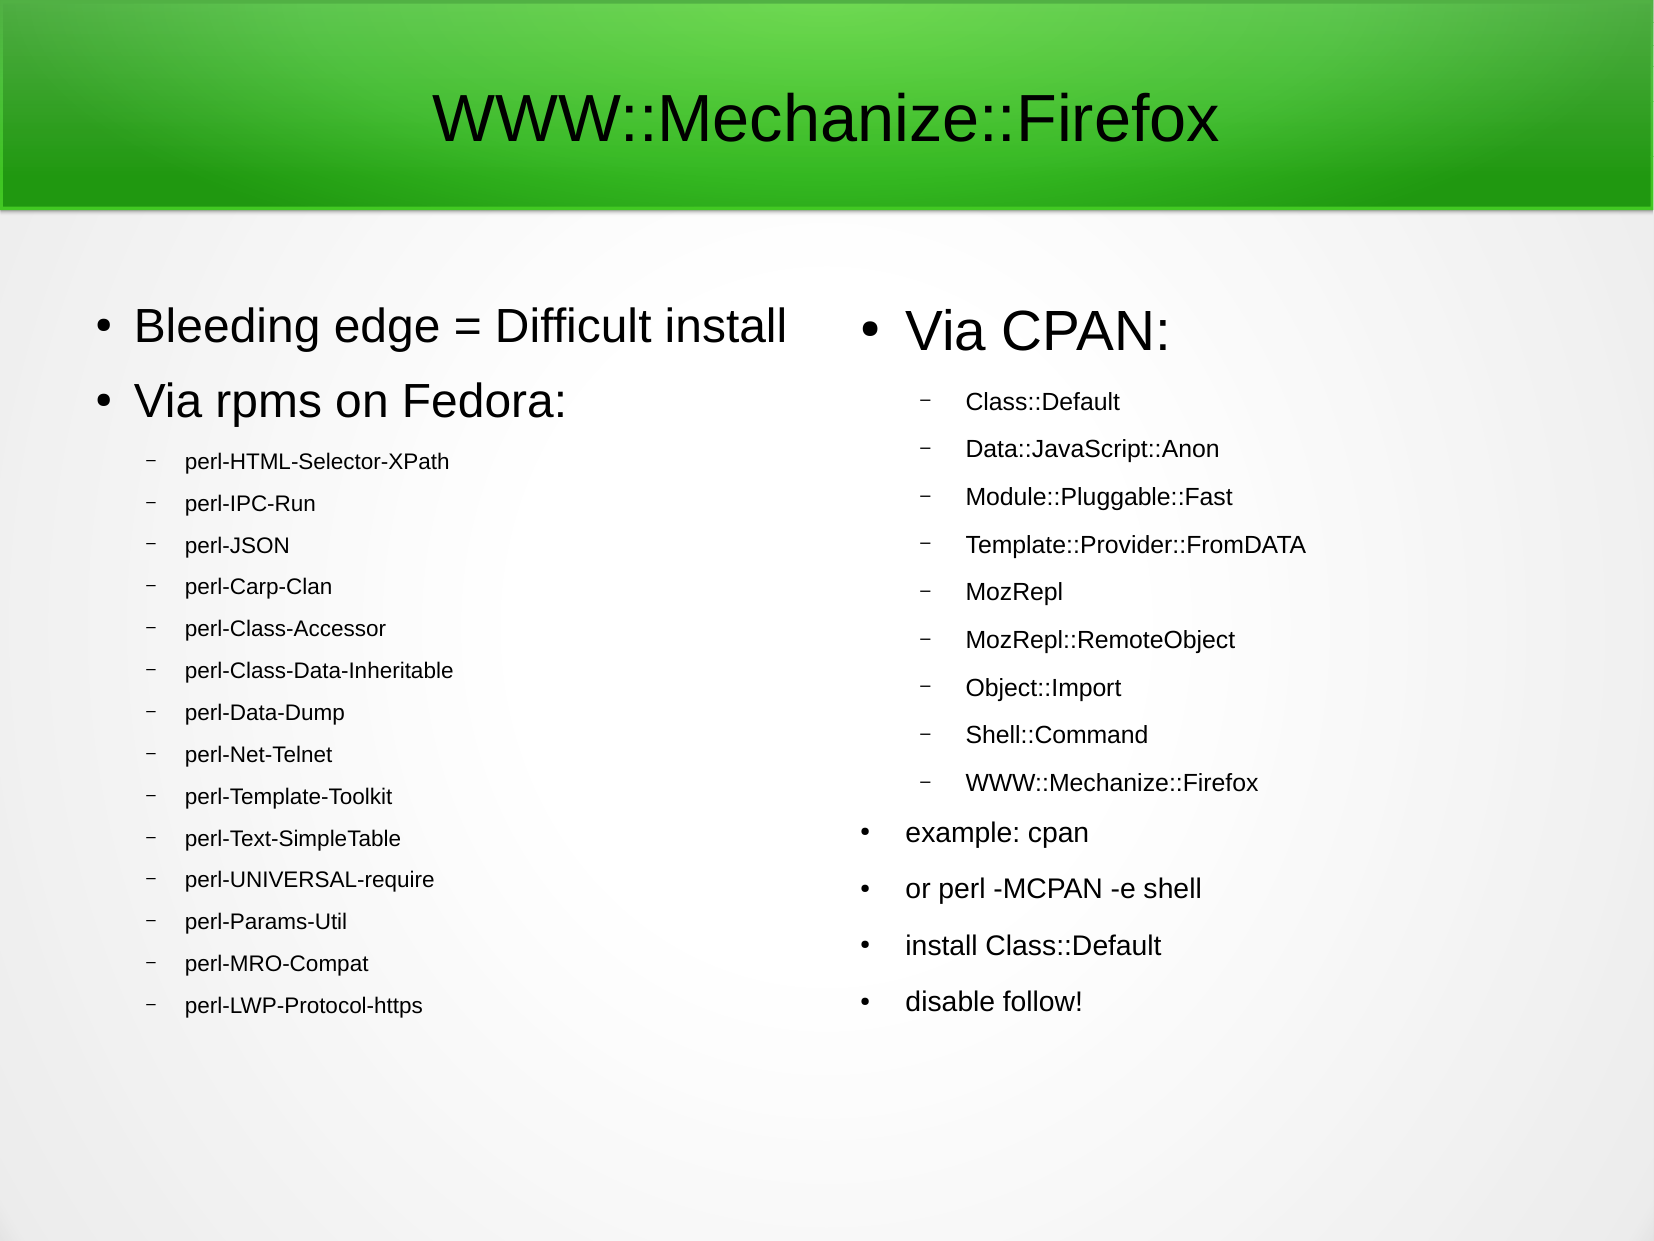

# WWW::Mechanize::Firefox
Bleeding edge = Difficult install
Via rpms on Fedora:
perl-HTML-Selector-XPath
perl-IPC-Run
perl-JSON
perl-Carp-Clan
perl-Class-Accessor
perl-Class-Data-Inheritable
perl-Data-Dump
perl-Net-Telnet
perl-Template-Toolkit
perl-Text-SimpleTable
perl-UNIVERSAL-require
perl-Params-Util
perl-MRO-Compat
perl-LWP-Protocol-https
Via CPAN:
Class::Default
Data::JavaScript::Anon
Module::Pluggable::Fast
Template::Provider::FromDATA
MozRepl
MozRepl::RemoteObject
Object::Import
Shell::Command
WWW::Mechanize::Firefox
example: cpan
or perl -MCPAN -e shell
install Class::Default
disable follow!